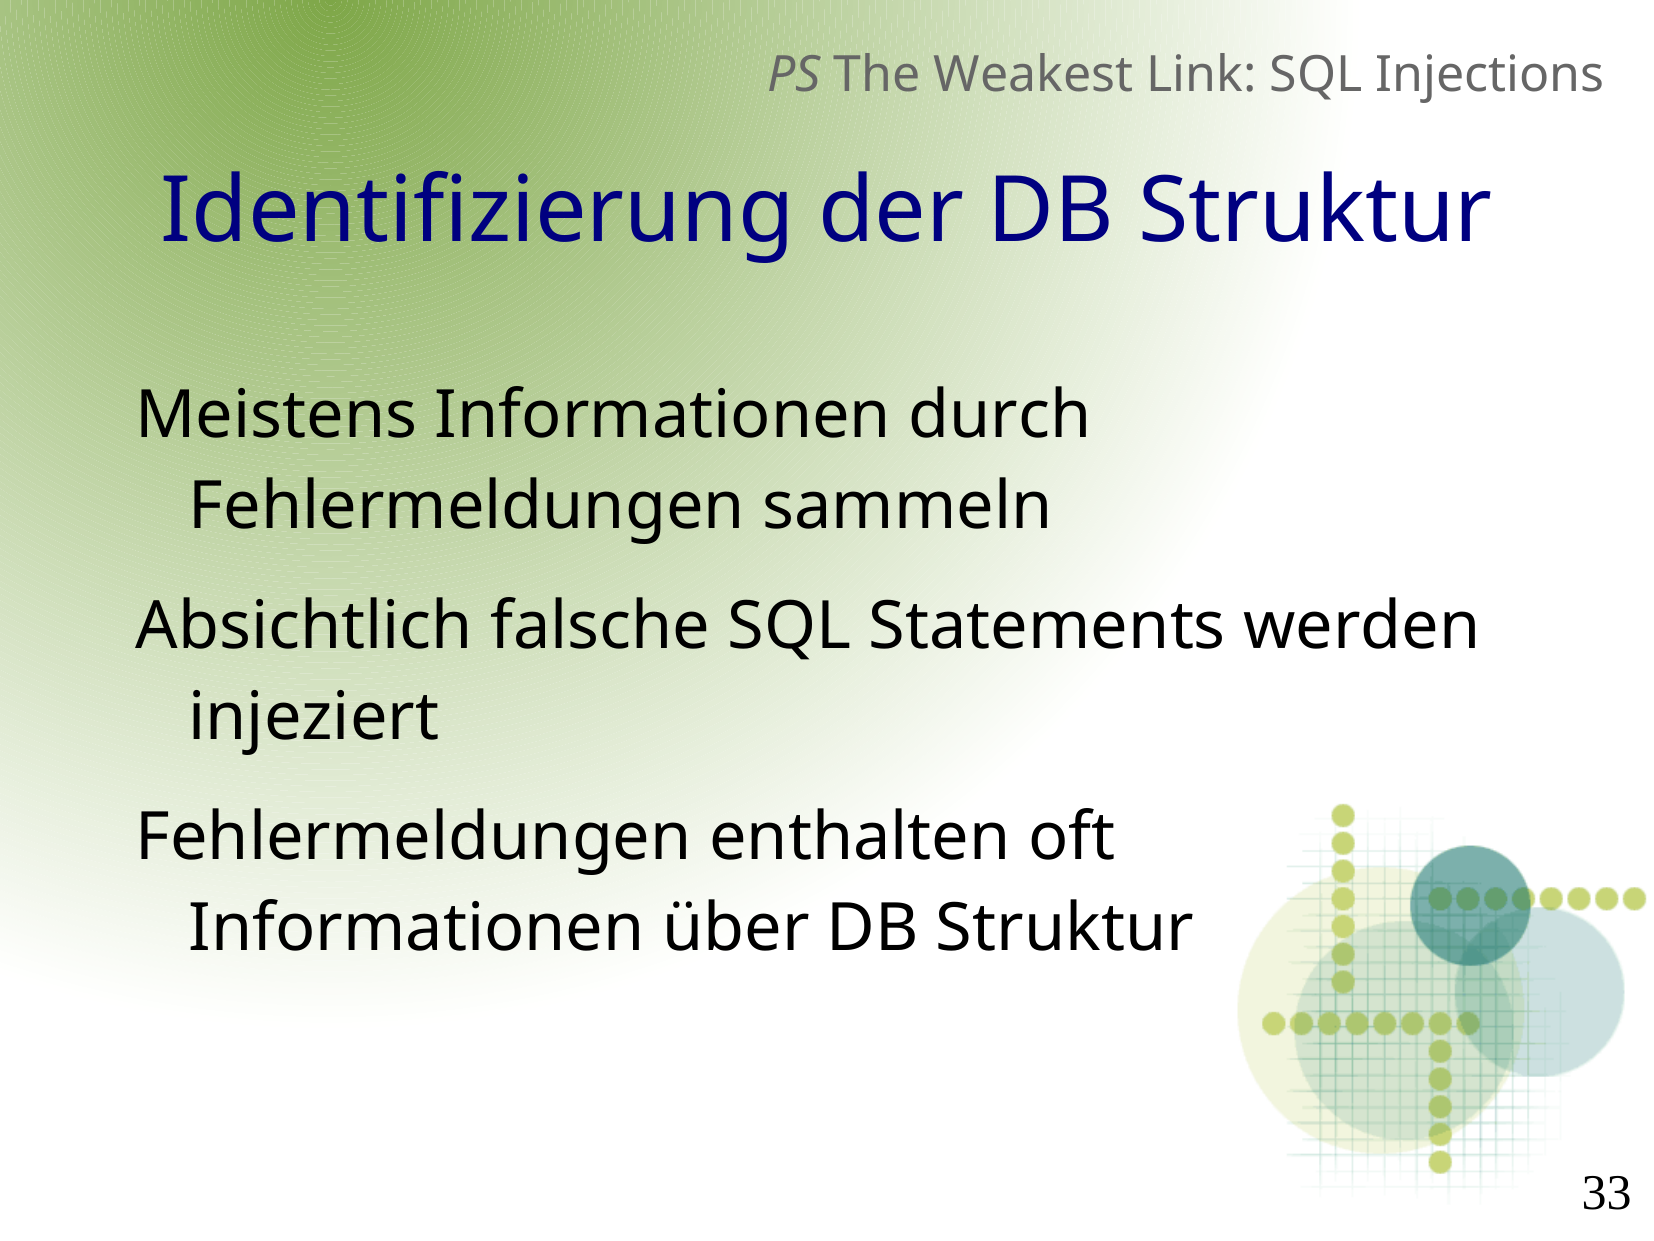

# Identifizierung der DB Struktur
Meistens Informationen durch Fehlermeldungen sammeln
Absichtlich falsche SQL Statements werden injeziert
Fehlermeldungen enthalten oft Informationen über DB Struktur